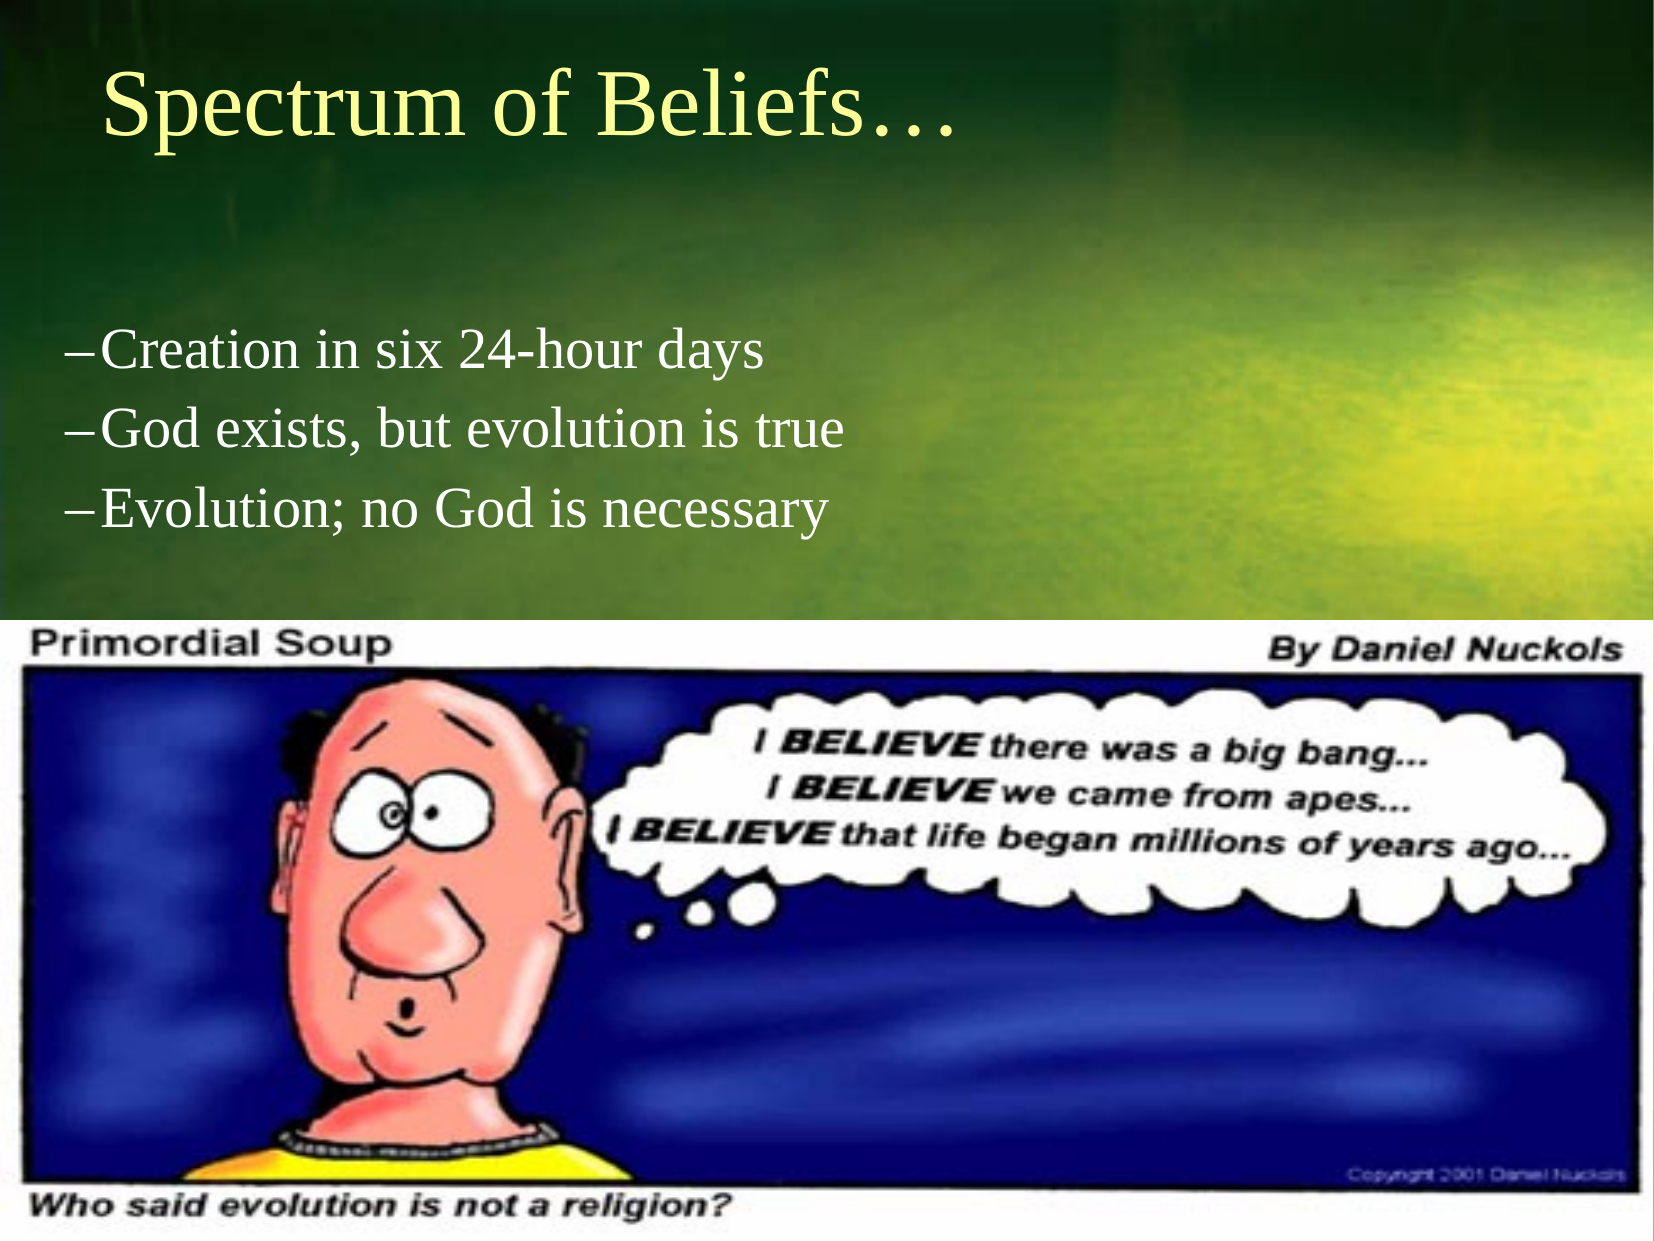

# Spectrum of Beliefs…
Creation in six 24-hour days
God exists, but evolution is true
Evolution; no God is necessary